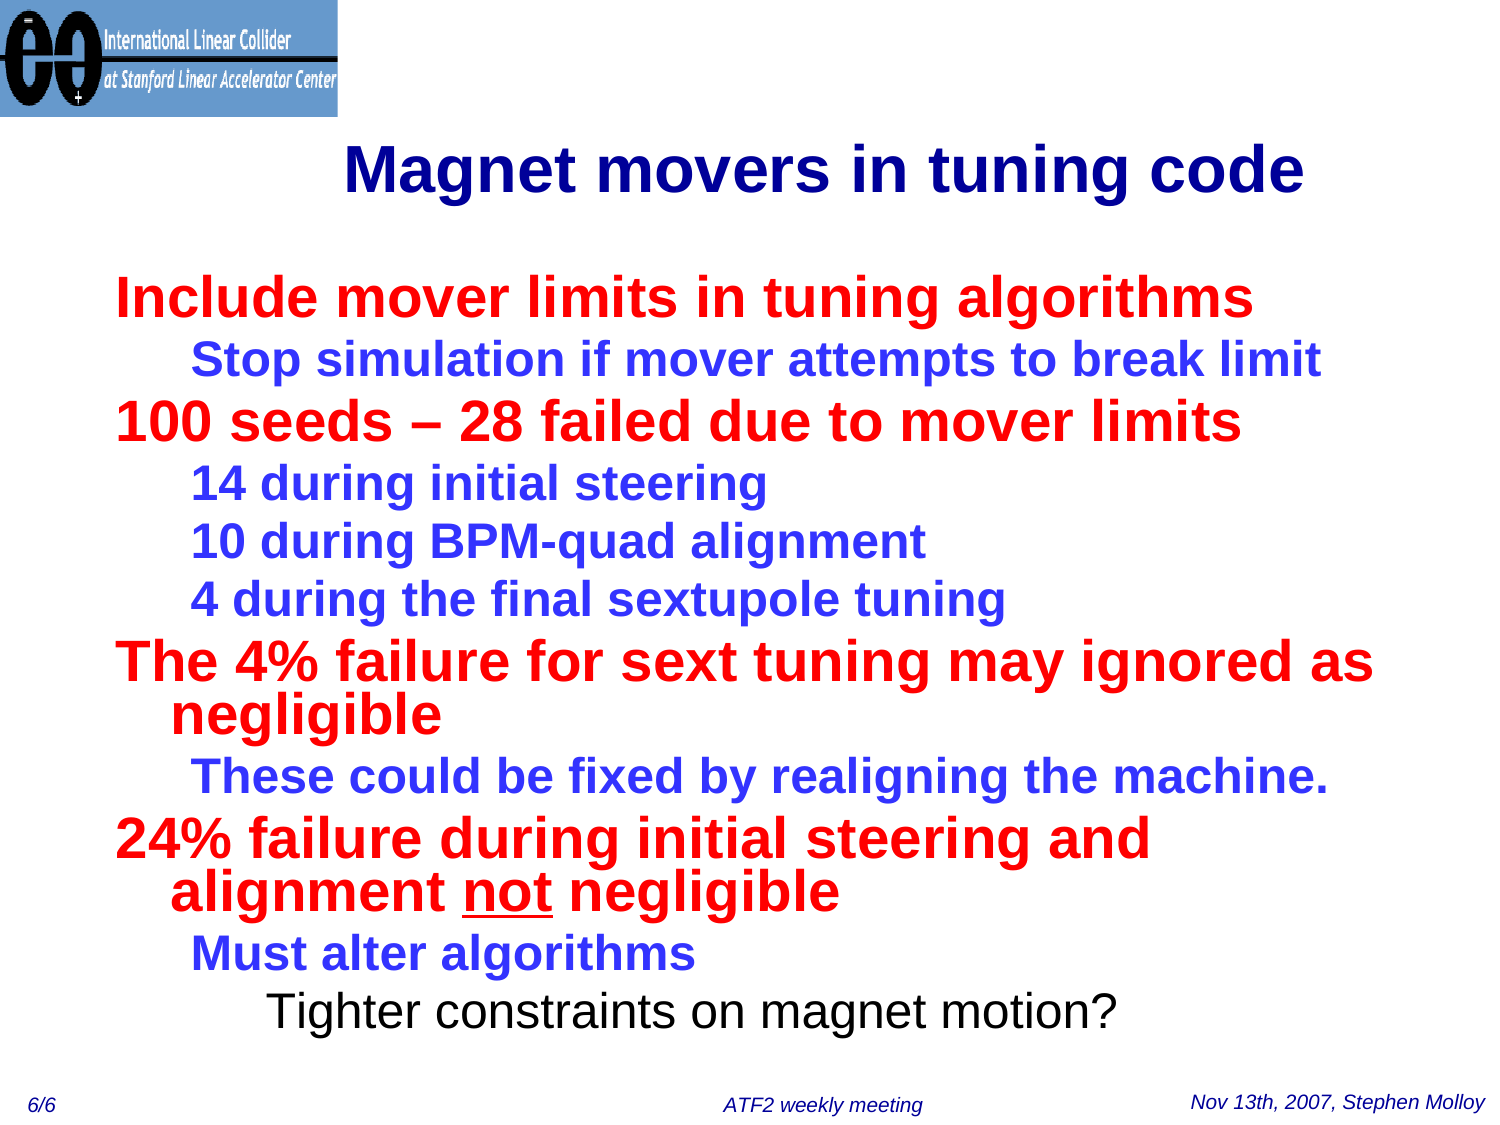

# Magnet movers in tuning code
Include mover limits in tuning algorithms
Stop simulation if mover attempts to break limit
100 seeds – 28 failed due to mover limits
14 during initial steering
10 during BPM-quad alignment
4 during the final sextupole tuning
The 4% failure for sext tuning may ignored as negligible
These could be fixed by realigning the machine.
24% failure during initial steering and alignment not negligible
Must alter algorithms
Tighter constraints on magnet motion?